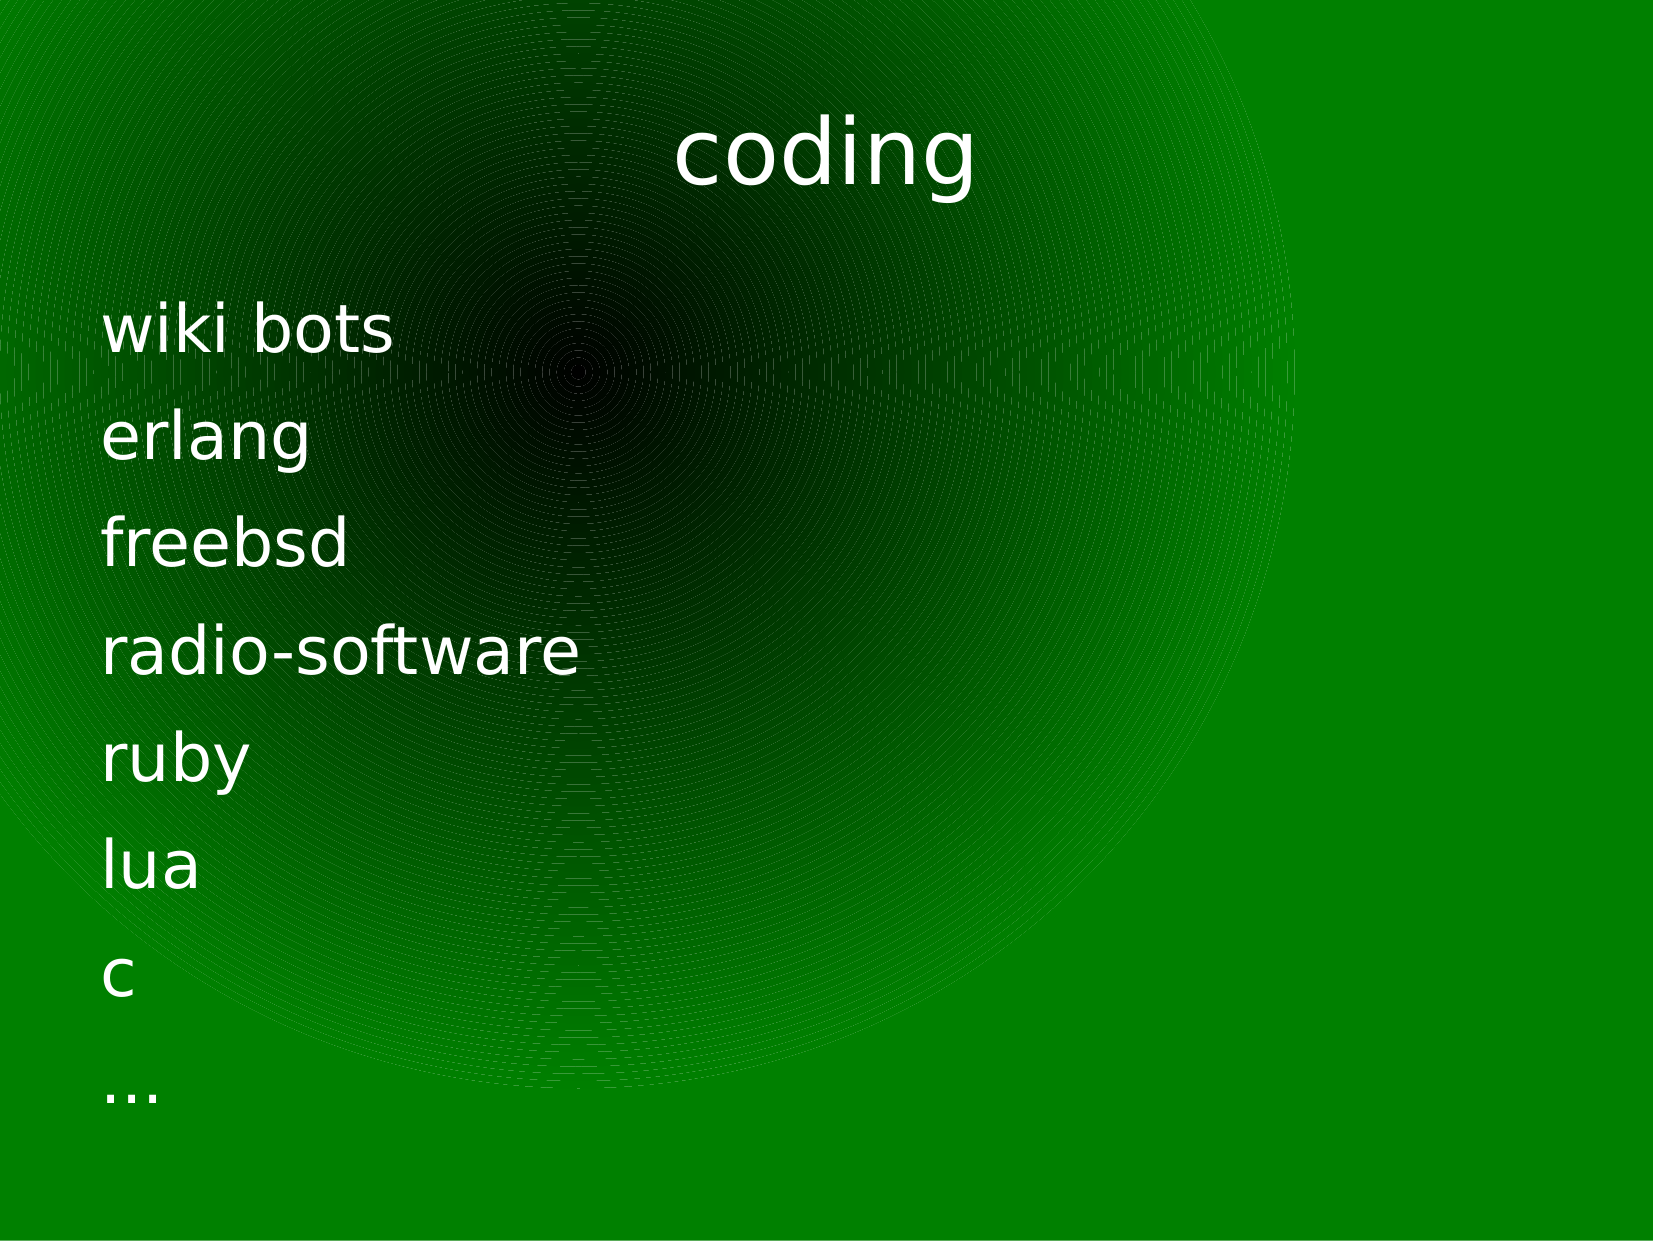

# coding
wiki bots
erlang
freebsd
radio-software
ruby
lua
c
...